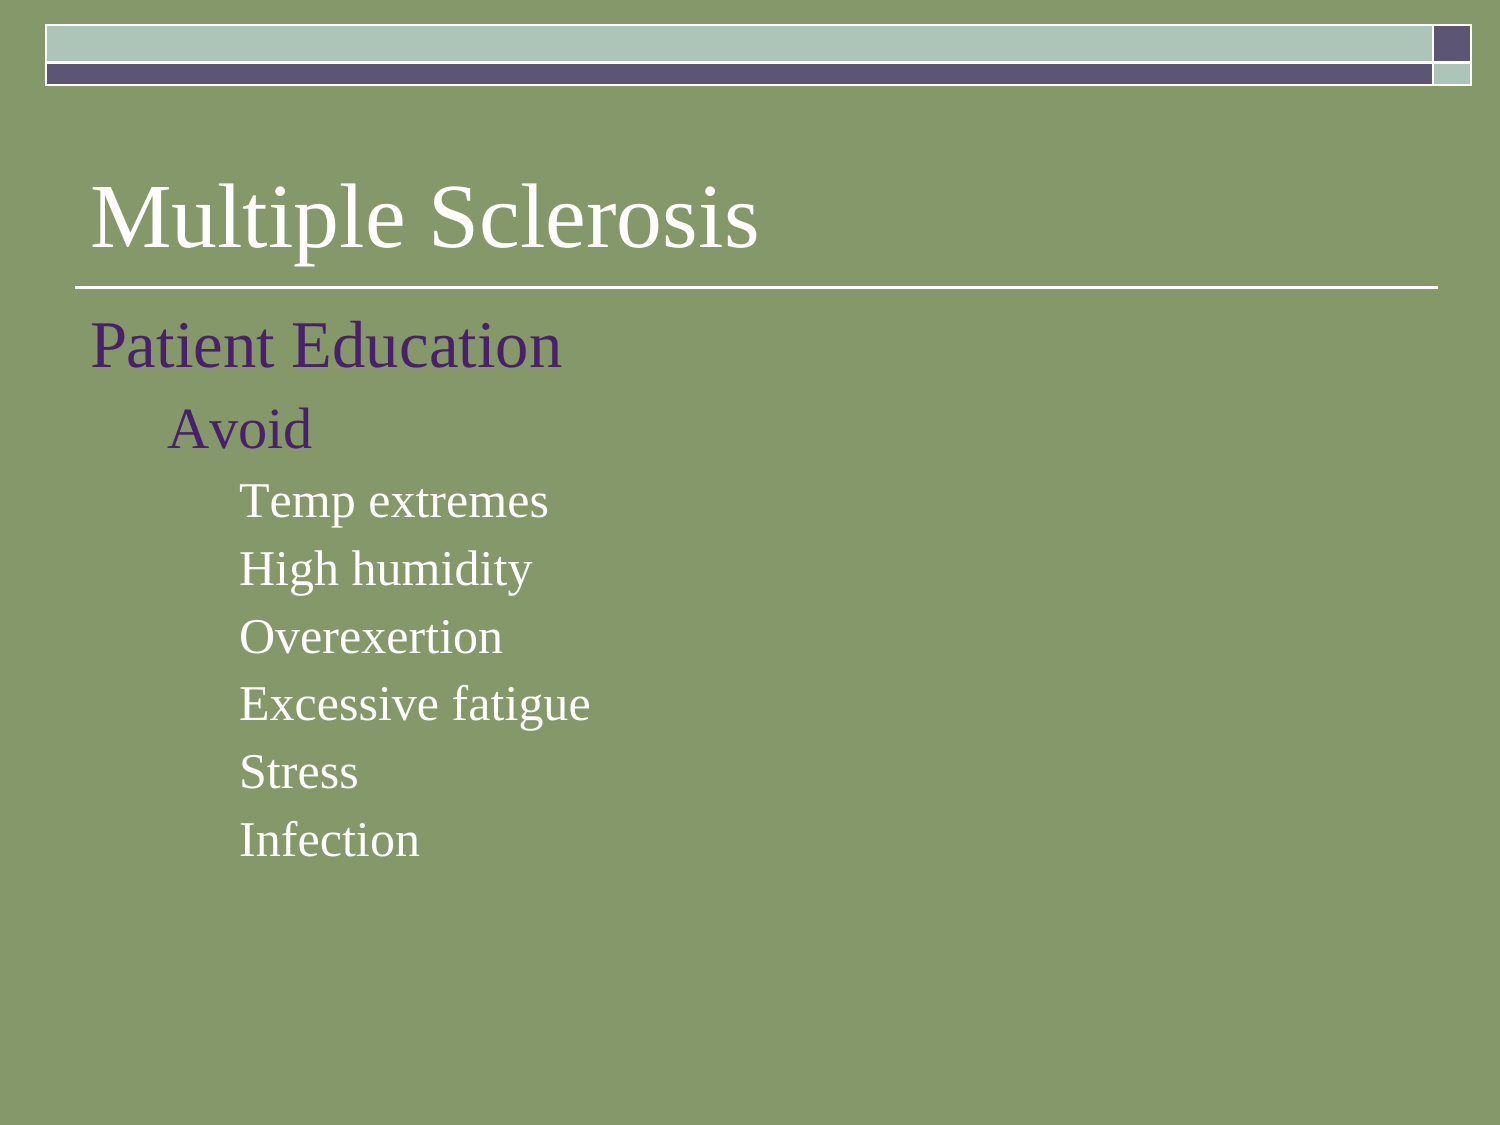

# Multiple Sclerosis
Patient Education
Avoid
Temp extremes
High humidity
Overexertion
Excessive fatigue
Stress
Infection